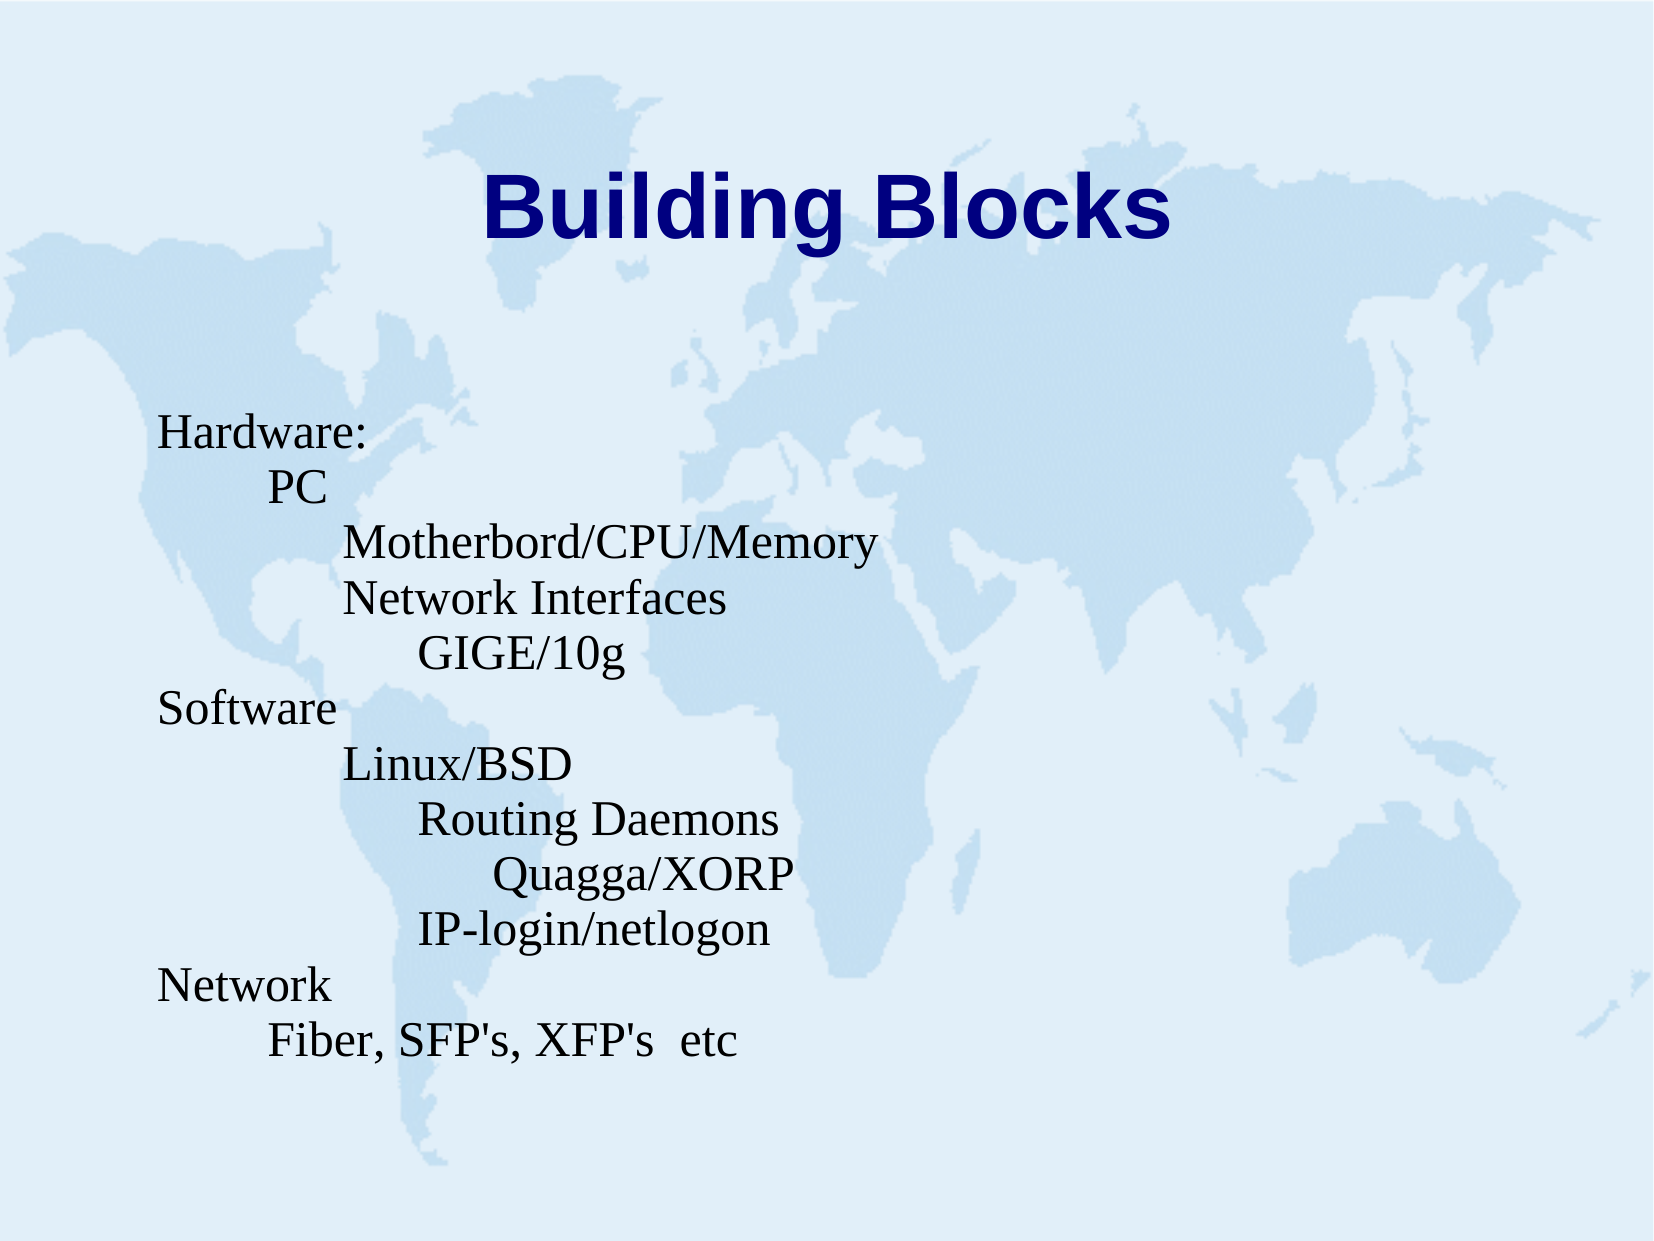

# Building Blocks
Hardware:
	PC
		Motherbord/CPU/Memory
		Network Interfaces
			GIGE/10g
Software
		Linux/BSD
			Routing Daemons
				Quagga/XORP
			IP-login/netlogon
Network
	Fiber, SFP's, XFP's etc